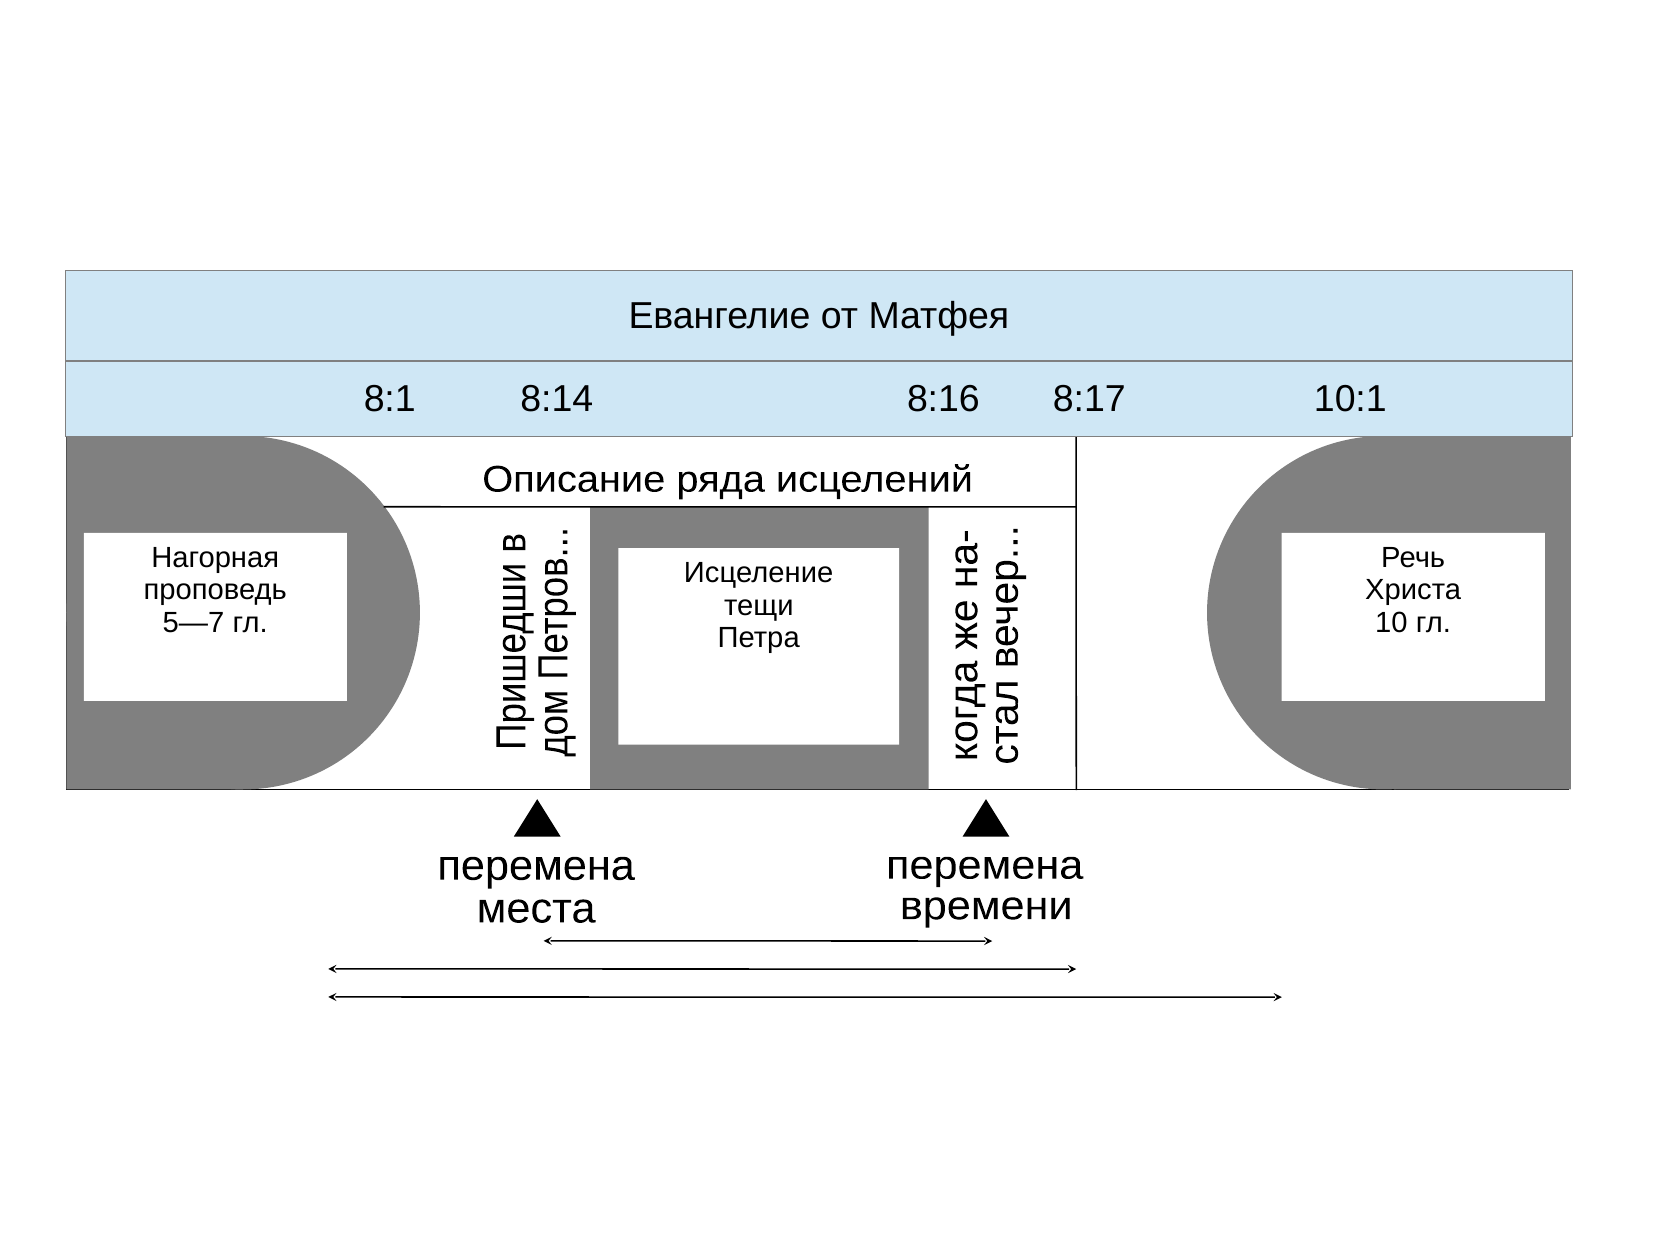

#
Евангелие от Матфея
 8:1 8:14 8:16 8:17 10:1
Описание ряда исцелений
Нагорная
проповедь
5—7 гл.
Речь
Христа
10 гл.
Исцеление
тещи
Петра
Пришедши в
дом Петров...
когда же на-
стал вечер...
перемена
места
перемена
времени